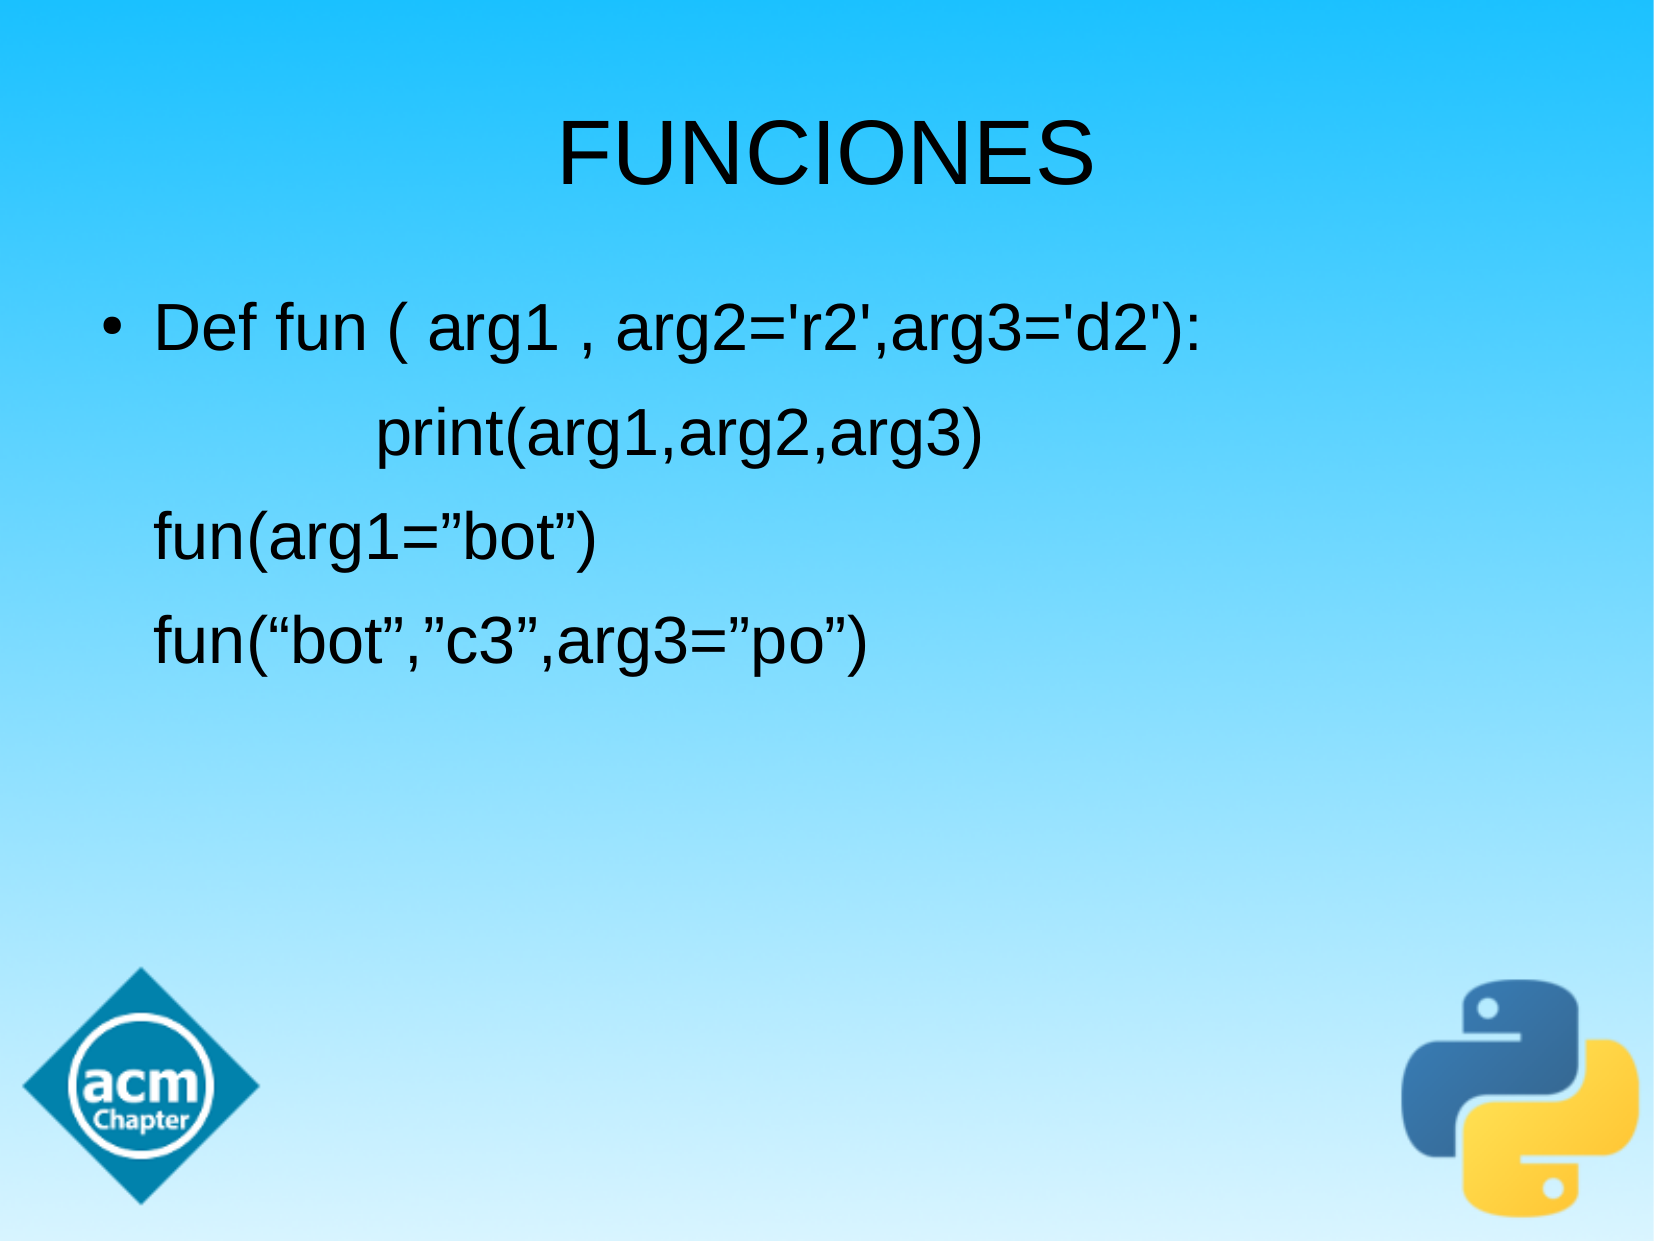

# FUNCIONES
Def fun ( arg1 , arg2='r2',arg3='d2'):
 			print(arg1,arg2,arg3)
fun(arg1=”bot”)
fun(“bot”,”c3”,arg3=”po”)